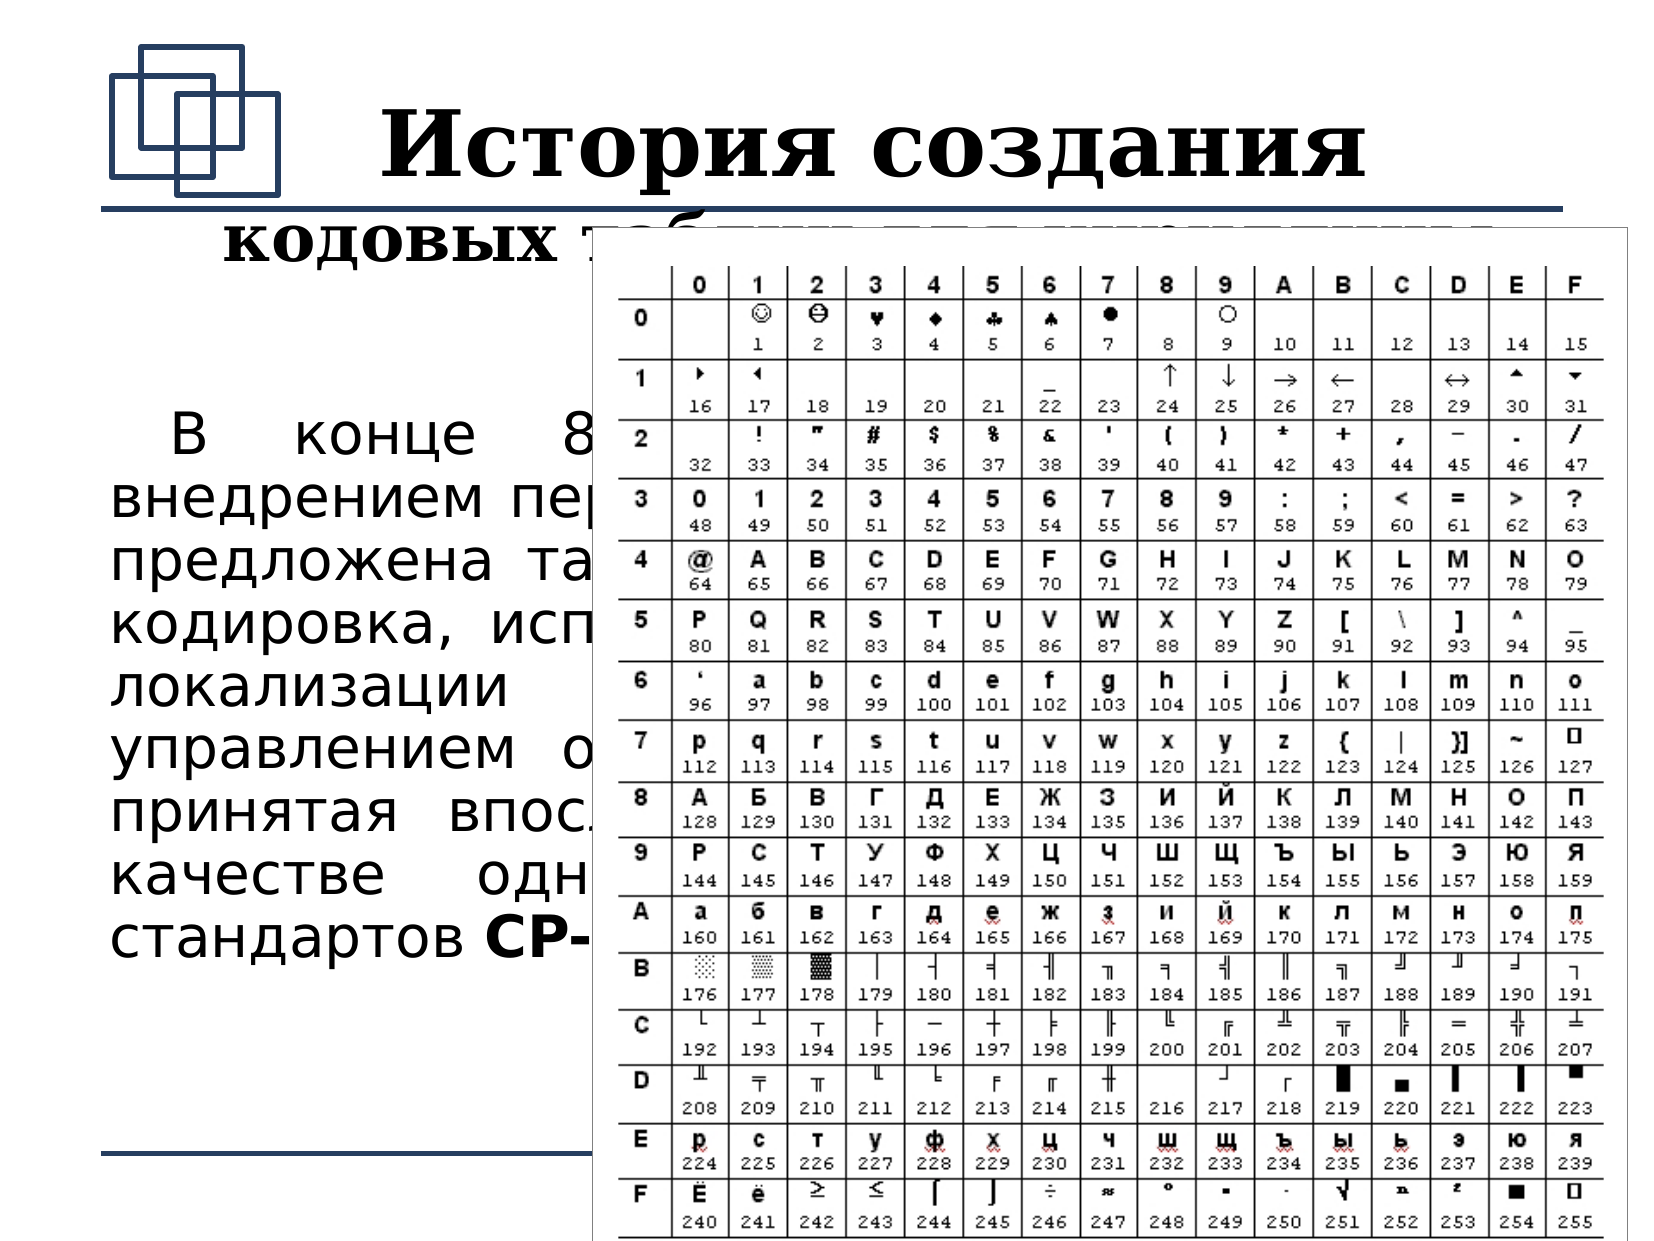

# История создания кодовых таблиц для кириллицы:
В конце 80-х в связи с массовым внедрением персональных компьютеров была предложена так называемая альтернативная кодировка, используемая при русскоязычной локализации IBM-совместимых ПК под управлением операционной системы DOS и принятая впоследствии корпорацией IBM в качестве одного из своих внутренних стандартов CP-866.